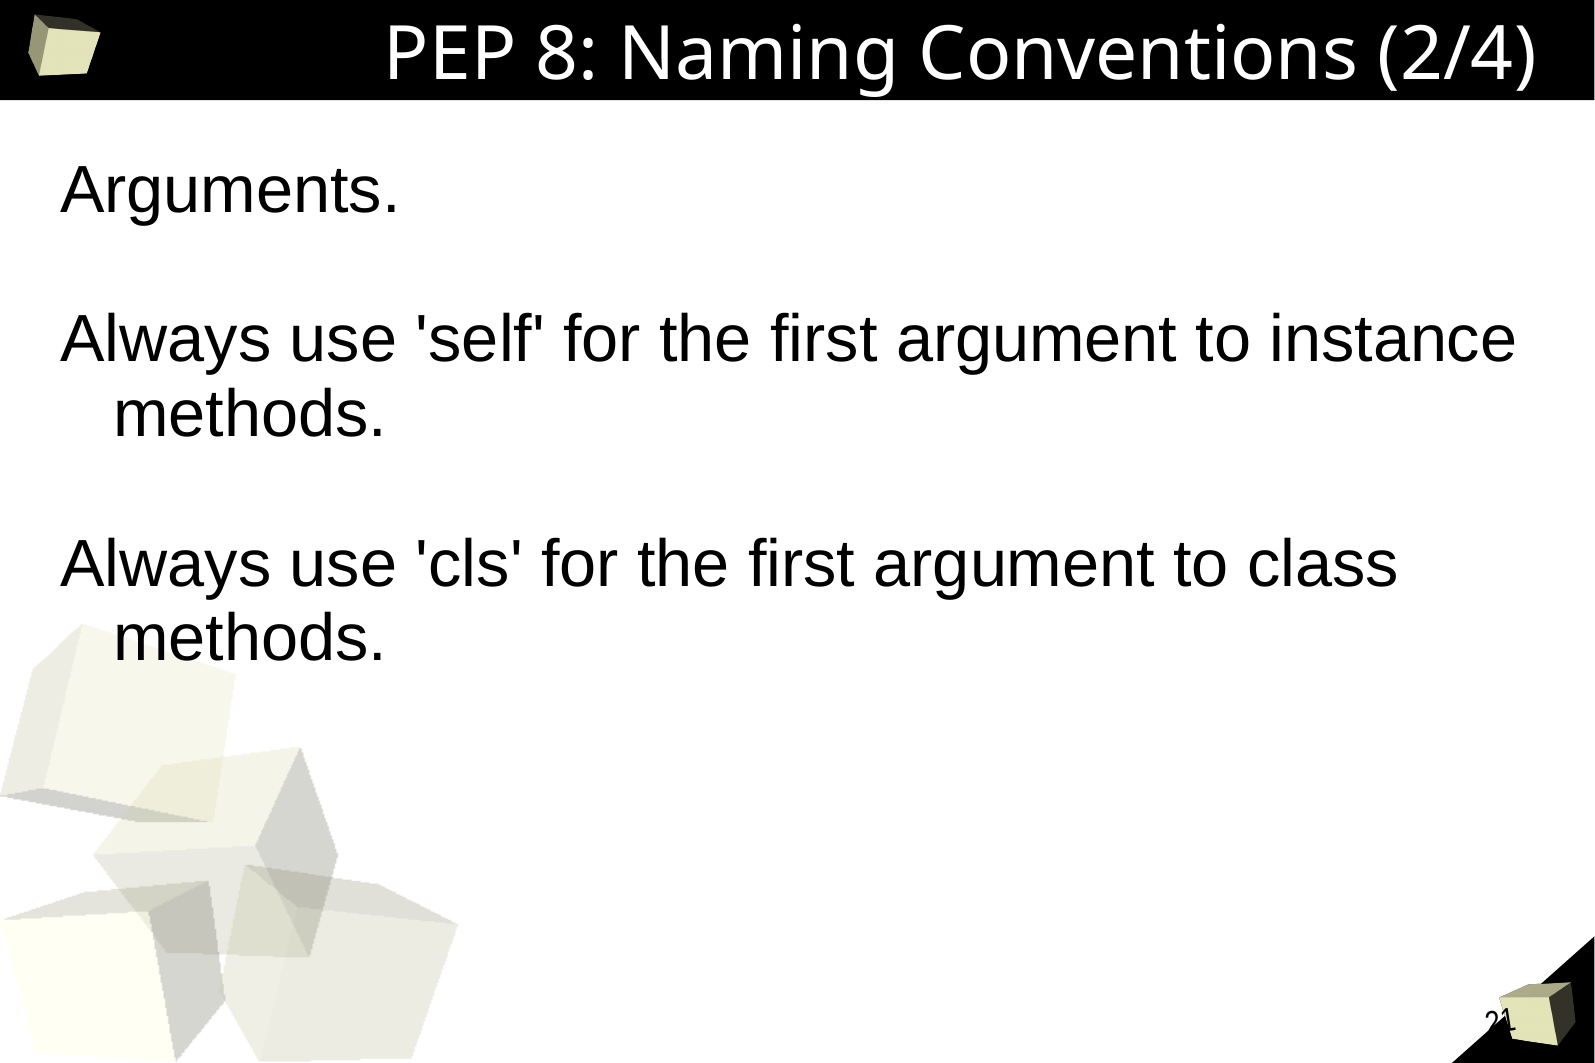

# PEP 8: Naming Conventions (2/4)
Arguments.
Always use 'self' for the first argument to instance methods.
Always use 'cls' for the first argument to class methods.